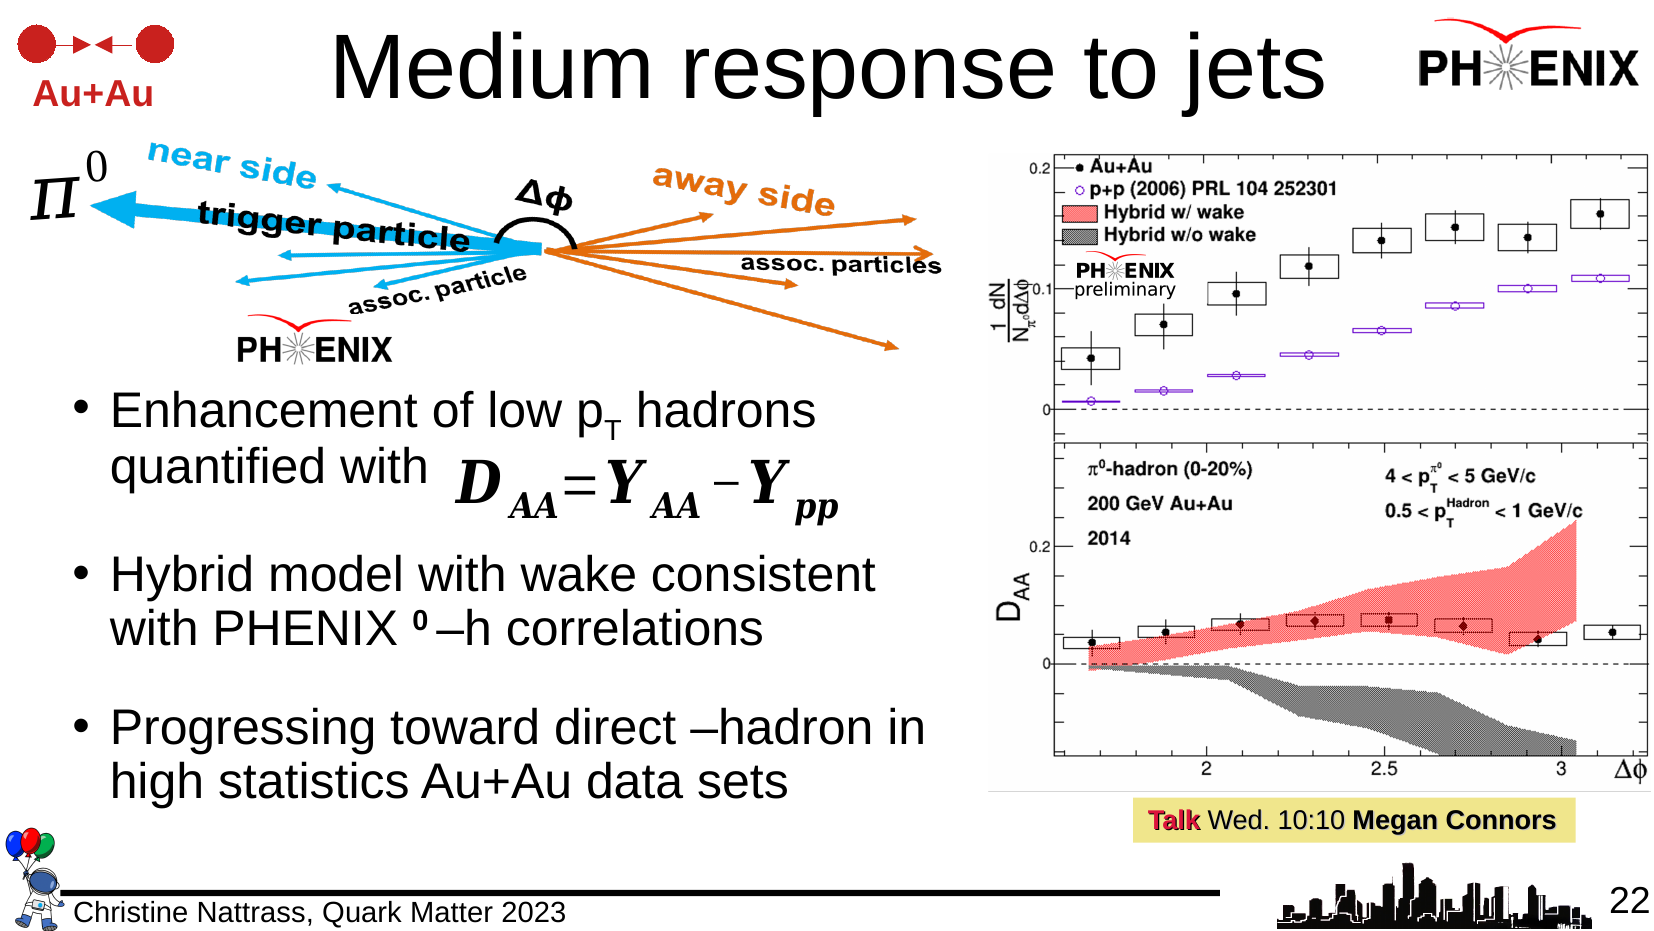

# Medium response to jets
Au+Au
Enhancement of low pT hadrons quantified with
Hybrid model with wake consistent with PHENIX 0 –h correlations
Progressing toward direct –hadron in high statistics Au+Au data sets
Talk Wed. 10:10 Megan Connors